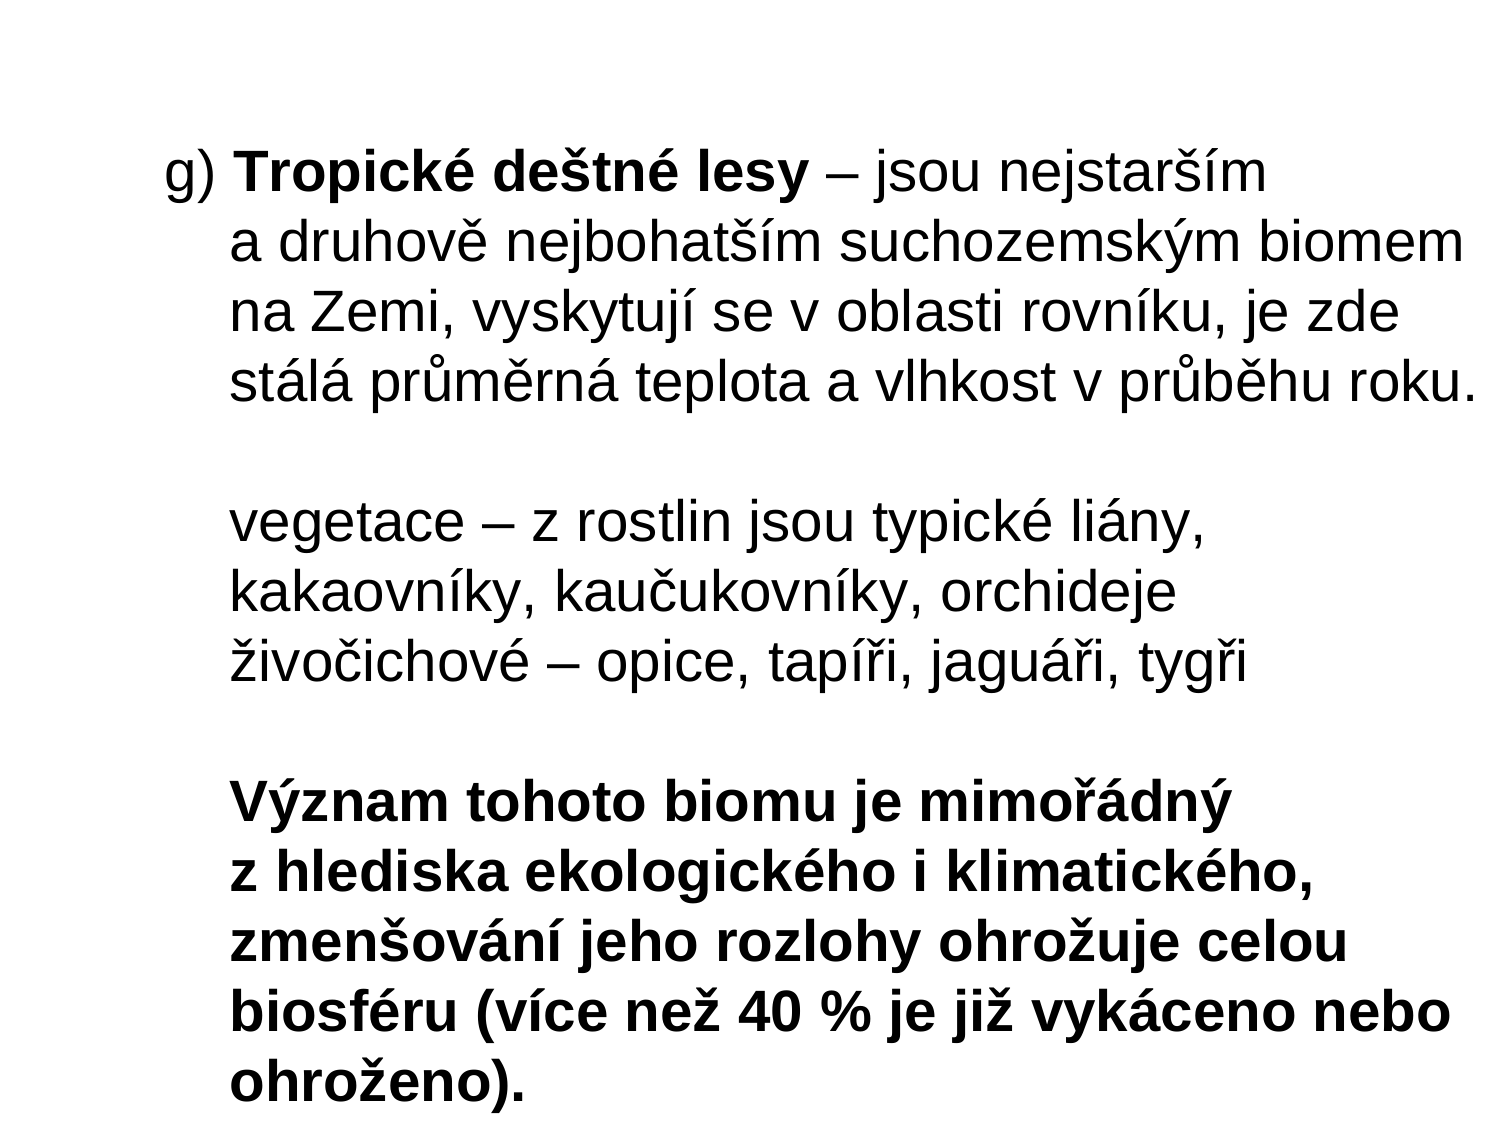

g) Tropické deštné lesy – jsou nejstarším
	 a druhově nejbohatším suchozemským biomem 	 na Zemi, vyskytují se v oblasti rovníku, je zde 	 stálá průměrná teplota a vlhkost v průběhu roku.
	 vegetace – z rostlin jsou typické liány, 	 	 kakaovníky, kaučukovníky, orchideje 	 	 	 živočichové – opice, tapíři, jaguáři, tygři
	 Význam tohoto biomu je mimořádný
	 z hlediska ekologického i klimatického, 	 	 zmenšování jeho rozlohy ohrožuje celou 	 biosféru (více než 40 % je již vykáceno nebo 	 ohroženo).